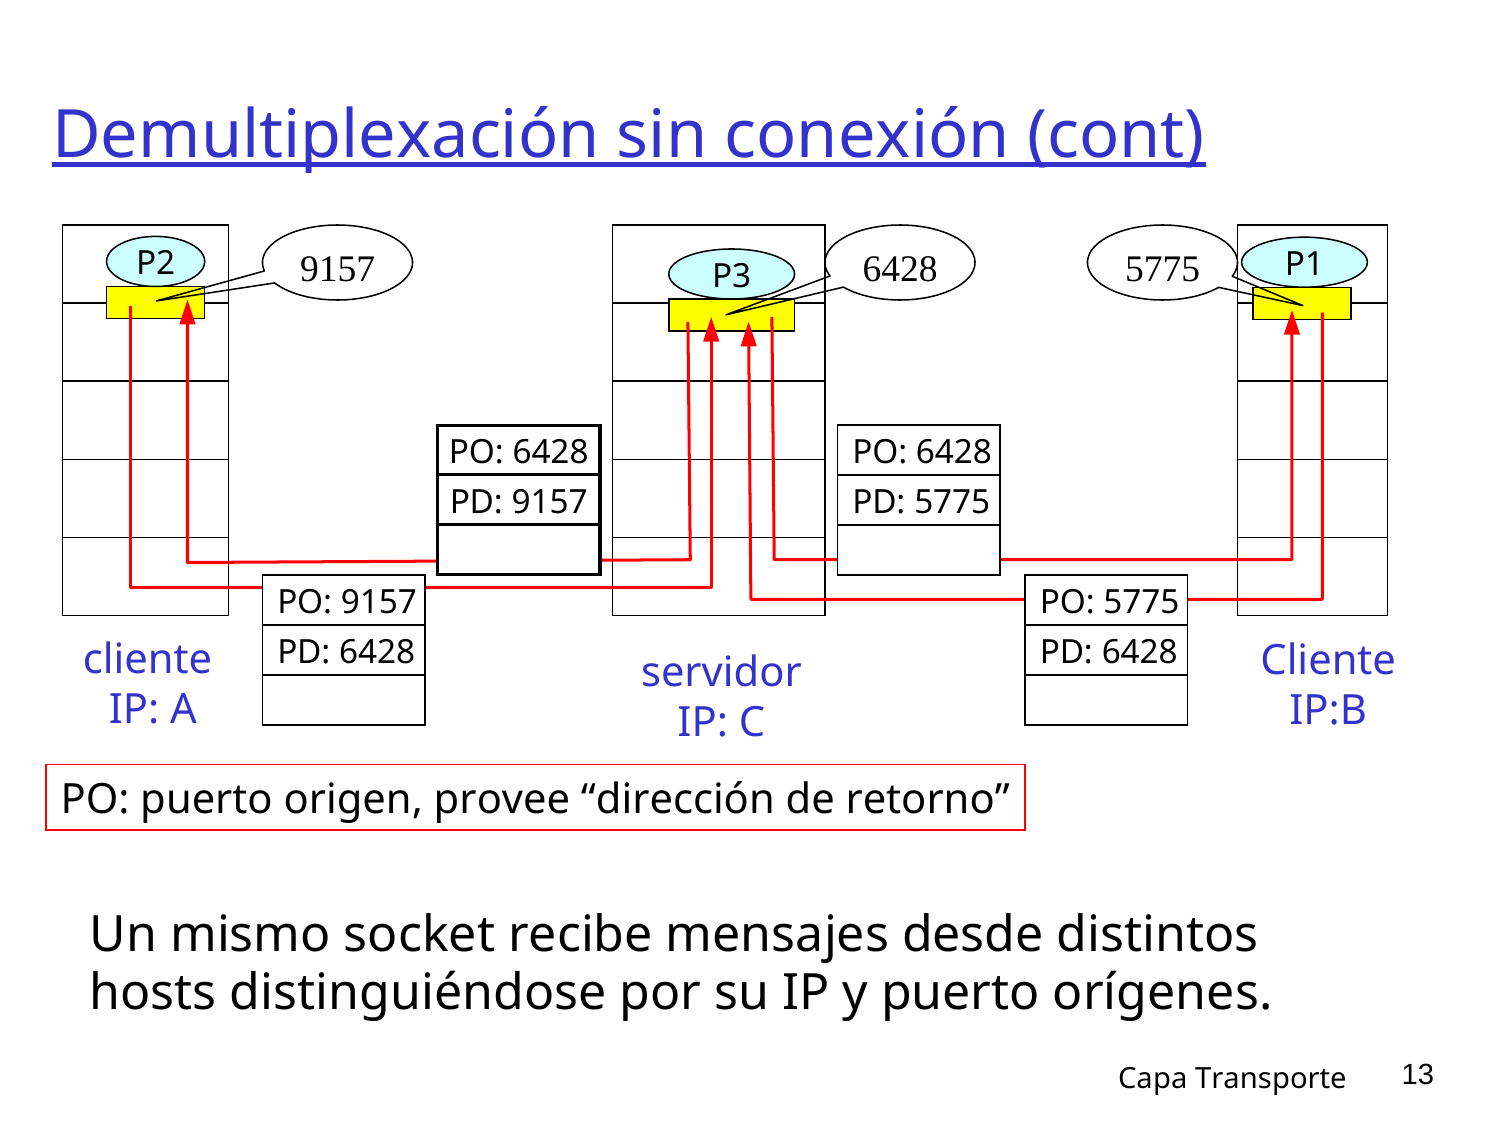

# Demultiplexación sin conexión (cont)‏
9157
6428
5775
P2
P1
P3
PO: 6428
PD: 9157
PO: 9157
PD: 6428
PO: 6428
PD: 5775
PO: 5775
PD: 6428
cliente
 IP: A
Cliente
IP:B
servidor
IP: C
PO: puerto origen, provee “dirección de retorno”
Un mismo socket recibe mensajes desde distintos hosts distinguiéndose por su IP y puerto orígenes.
13